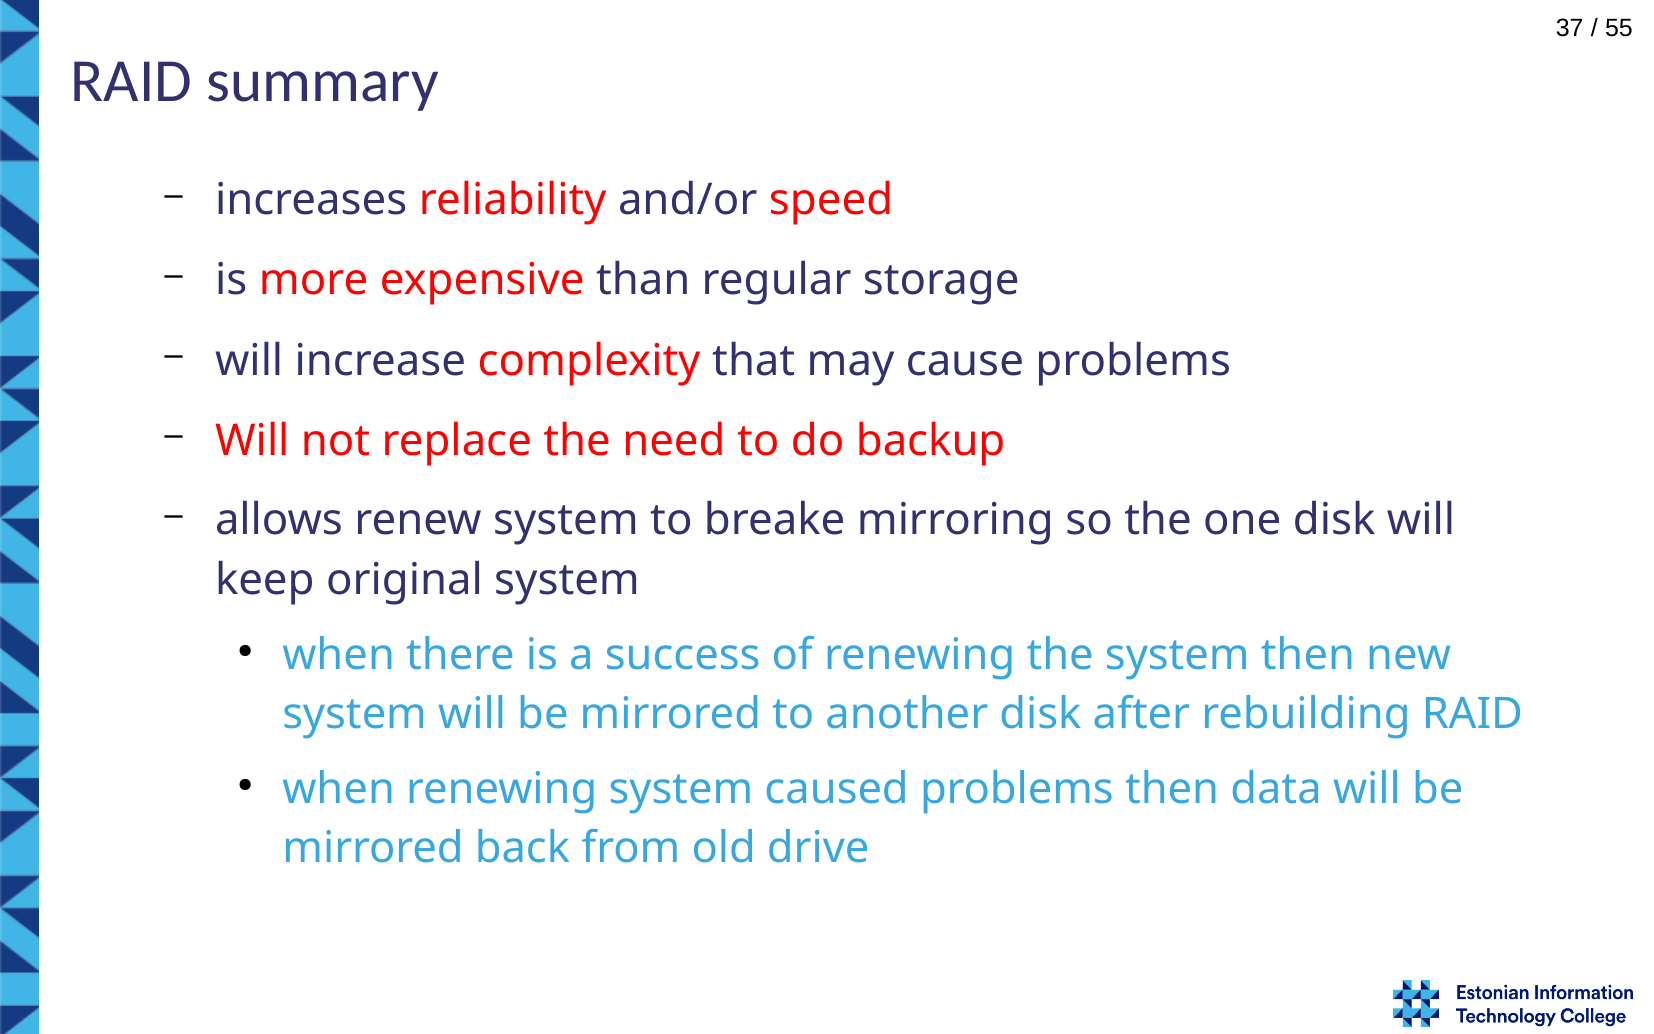

# RAID summary
increases reliability and/or speed
is more expensive than regular storage
will increase complexity that may cause problems
Will not replace the need to do backup
allows renew system to breake mirroring so the one disk will keep original system
when there is a success of renewing the system then new system will be mirrored to another disk after rebuilding RAID
when renewing system caused problems then data will be mirrored back from old drive